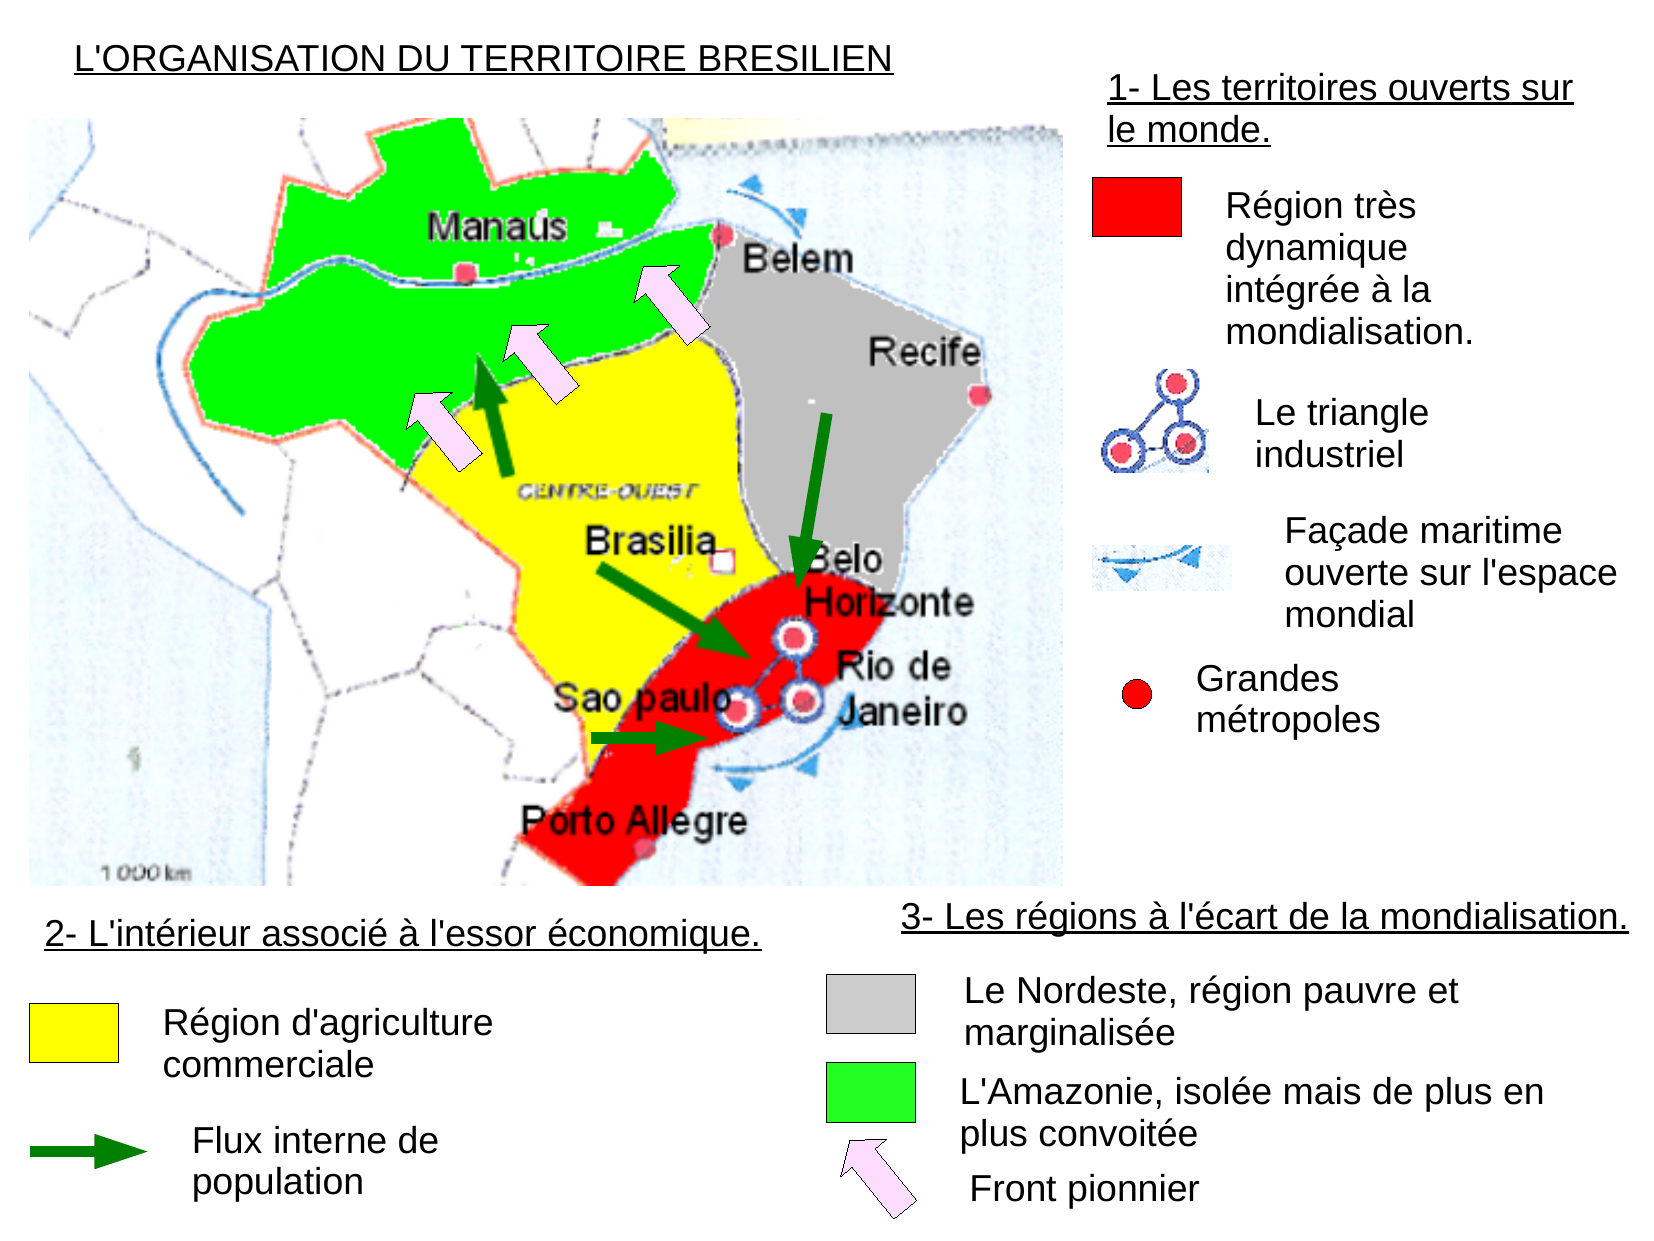

L'ORGANISATION DU TERRITOIRE BRESILIEN
1- Les territoires ouverts sur le monde.
Région très dynamique intégrée à la mondialisation.
Manaus
Belem
Recife
Le triangle industriel
Façade maritime ouverte sur l'espace mondial
Brasilia
Belo Horizonte
Rio de Janeiro
Grandes métropoles
Sao paulo
Porto Allegre
3- Les régions à l'écart de la mondialisation.
2- L'intérieur associé à l'essor économique.
Le Nordeste, région pauvre et marginalisée
Région d'agriculture commerciale
L'Amazonie, isolée mais de plus en plus convoitée
Flux interne de population
Front pionnier